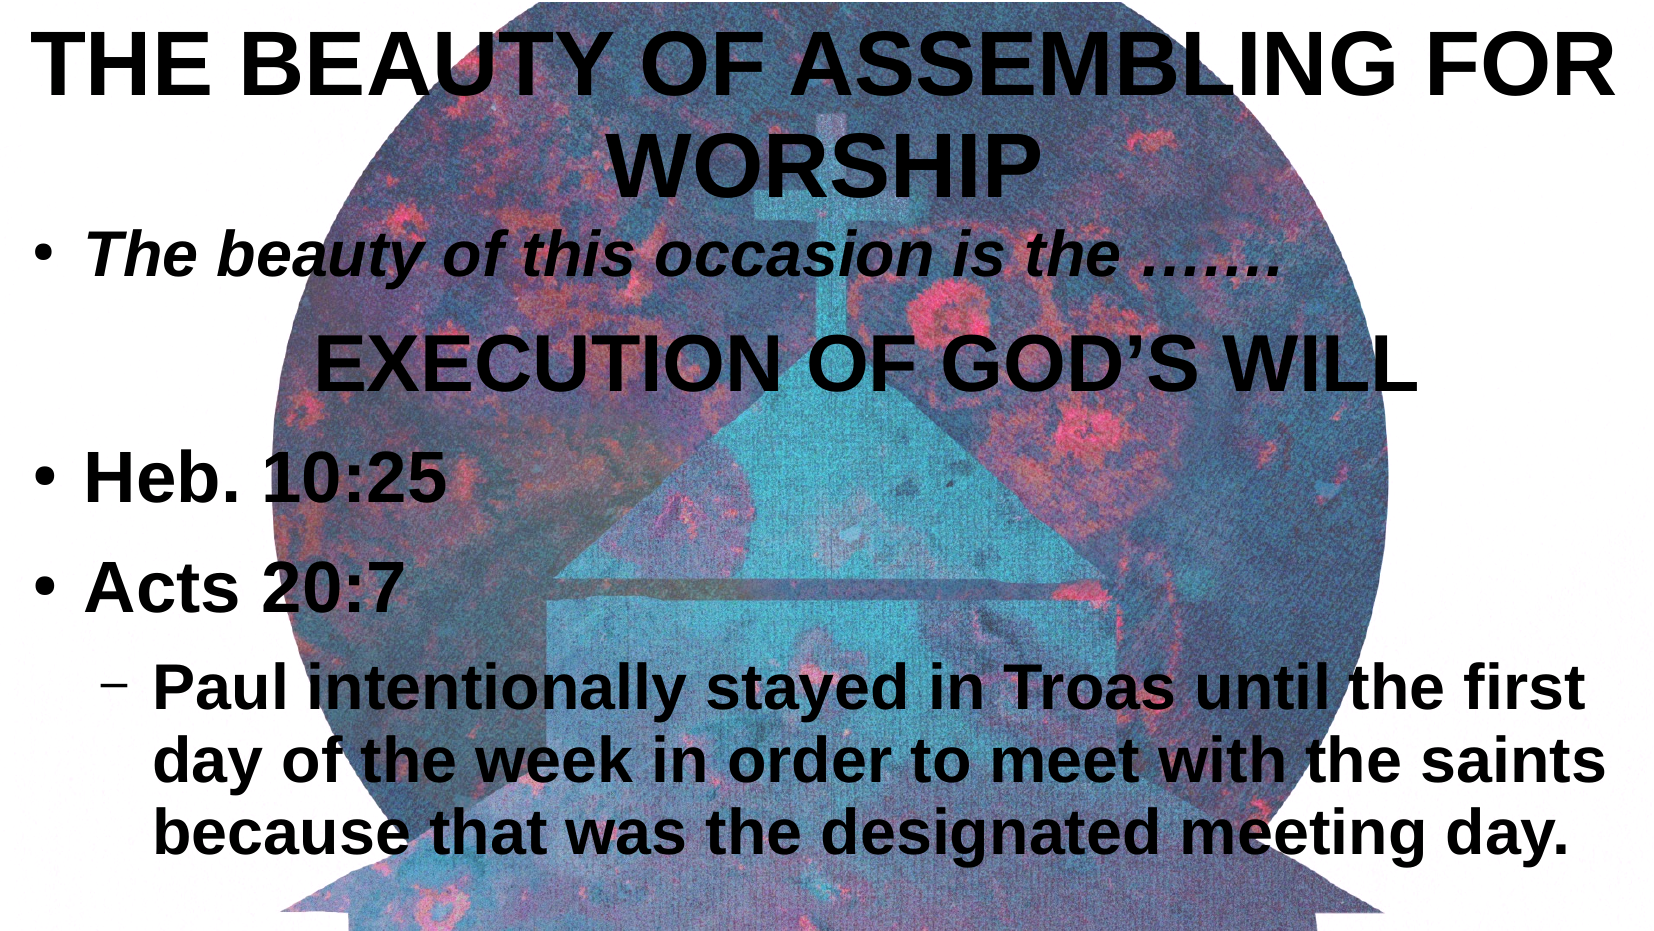

# THE BEAUTY OF ASSEMBLING FOR WORSHIP
The beauty of this occasion is the ….…
EXECUTION OF GOD’S WILL
Heb. 10:25
Acts 20:7
Paul intentionally stayed in Troas until the first day of the week in order to meet with the saints because that was the designated meeting day.